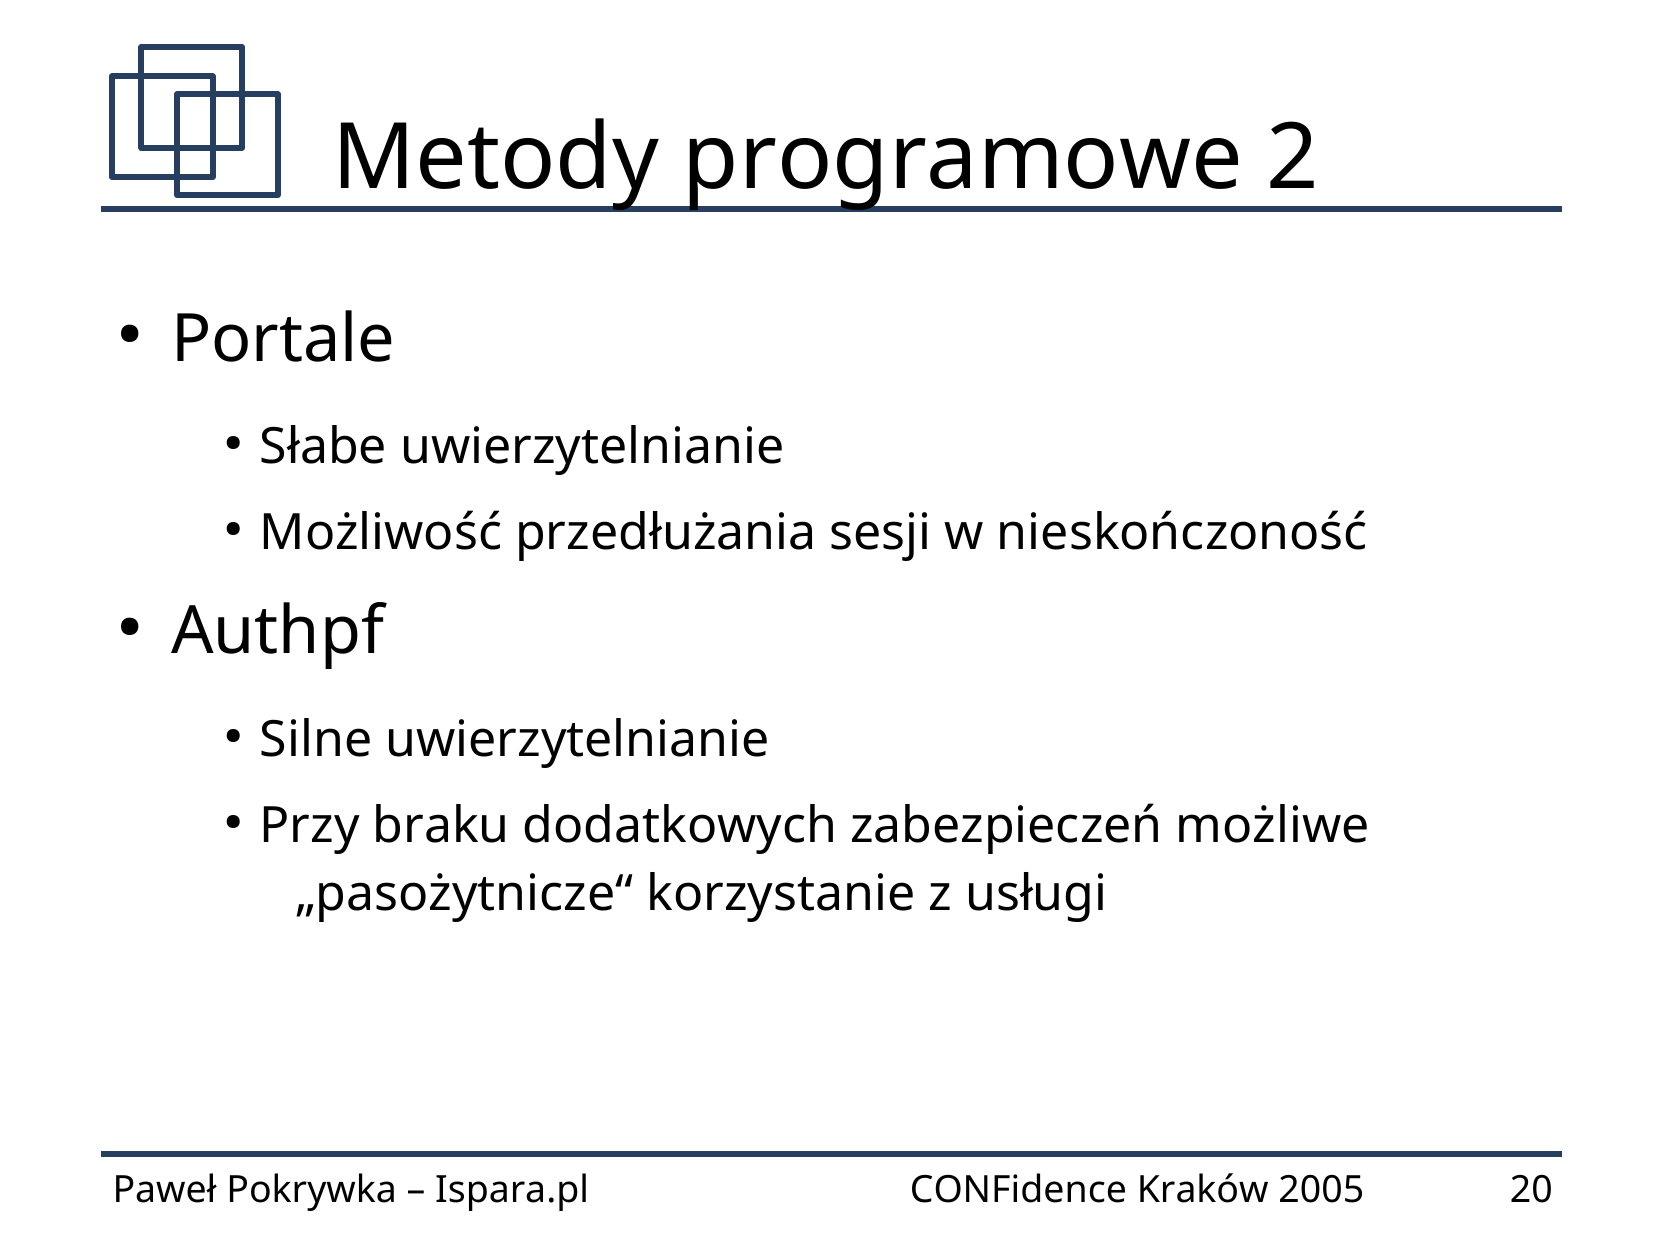

# Metody programowe 2
Portale
Słabe uwierzytelnianie
Możliwość przedłużania sesji w nieskończoność
Authpf
Silne uwierzytelnianie
Przy braku dodatkowych zabezpieczeń możliwe „pasożytnicze“ korzystanie z usługi